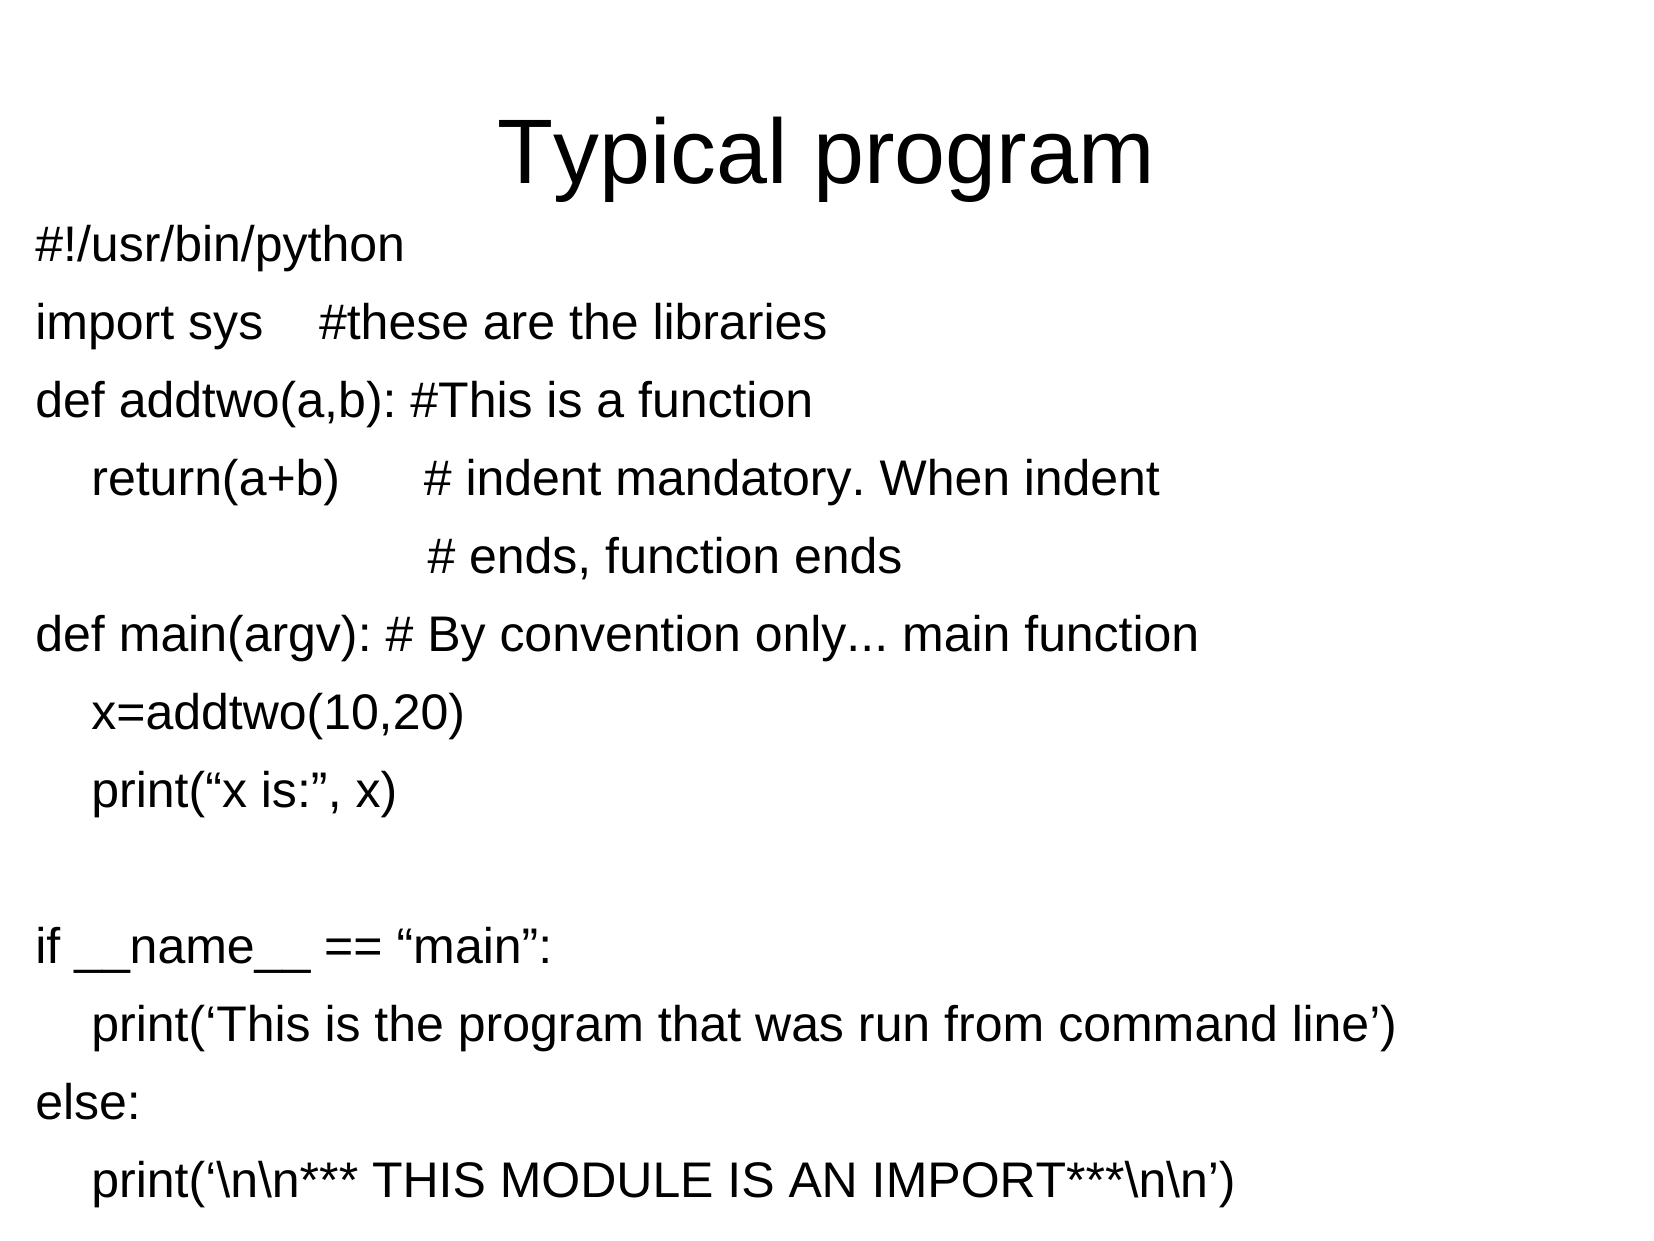

# Typical program
#!/usr/bin/python
import sys #these are the libraries
def addtwo(a,b): #This is a function
 return(a+b) # indent mandatory. When indent
 # ends, function ends
def main(argv): # By convention only... main function
 x=addtwo(10,20)
 print(“x is:”, x)
if __name__ == “main”:
 print(‘This is the program that was run from command line’)
else:
 print(‘\n\n*** THIS MODULE IS AN IMPORT***\n\n’)